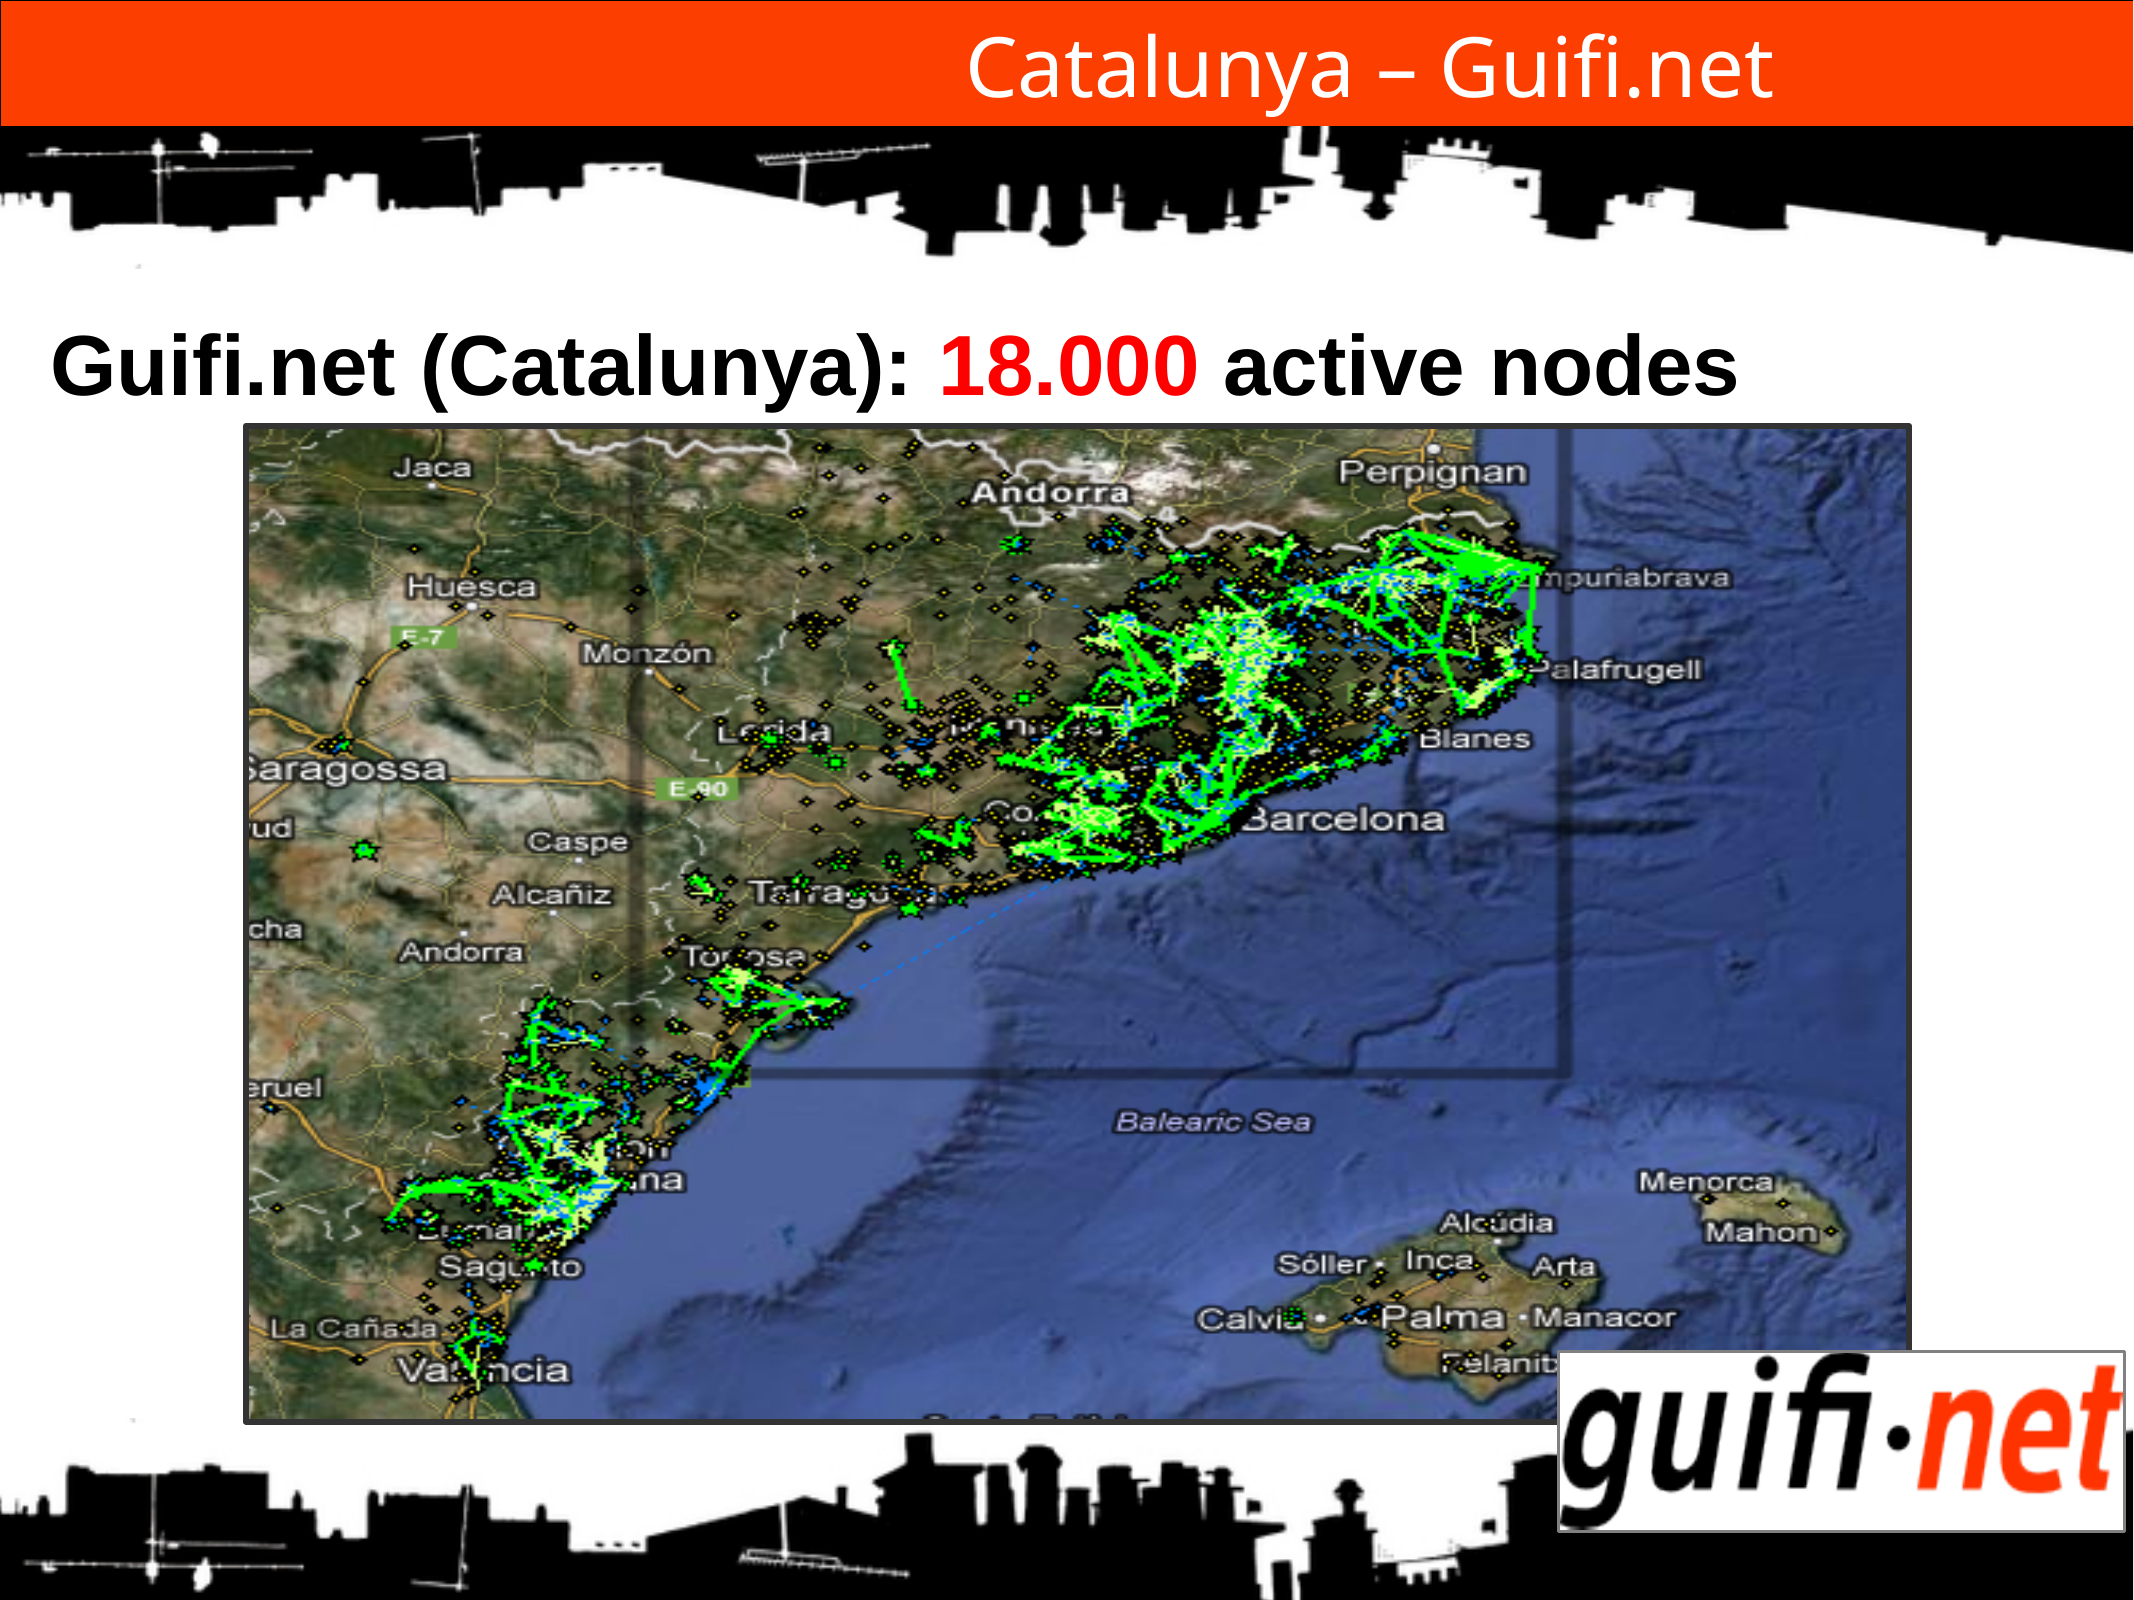

Catalunya – Guifi.net
Guifi.net (Catalunya): 18.000 active nodes